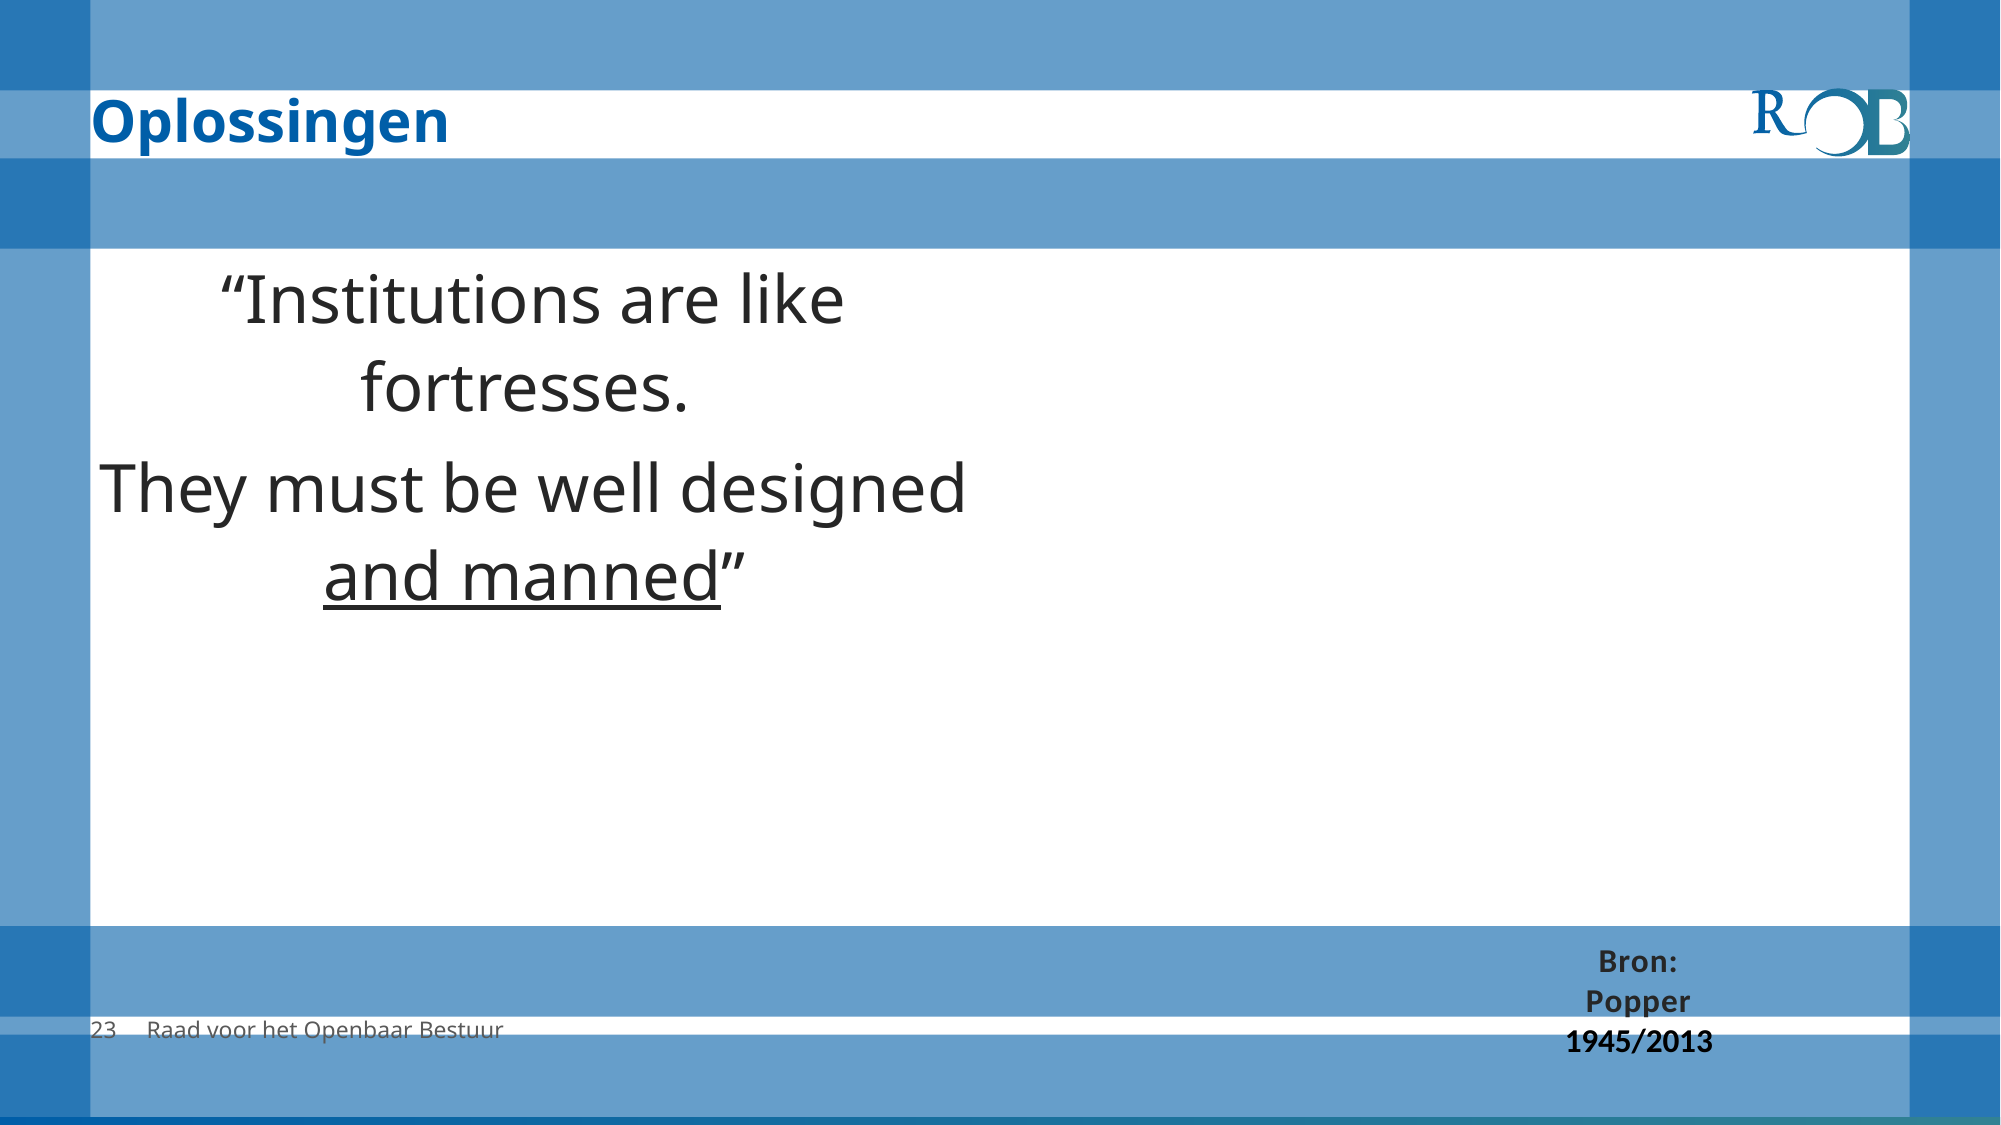

# Oplossingen
“Institutions are like fortresses.
They must be well designed and manned”
Bron: Popper 1945/2013
Raad voor het Openbaar Bestuur